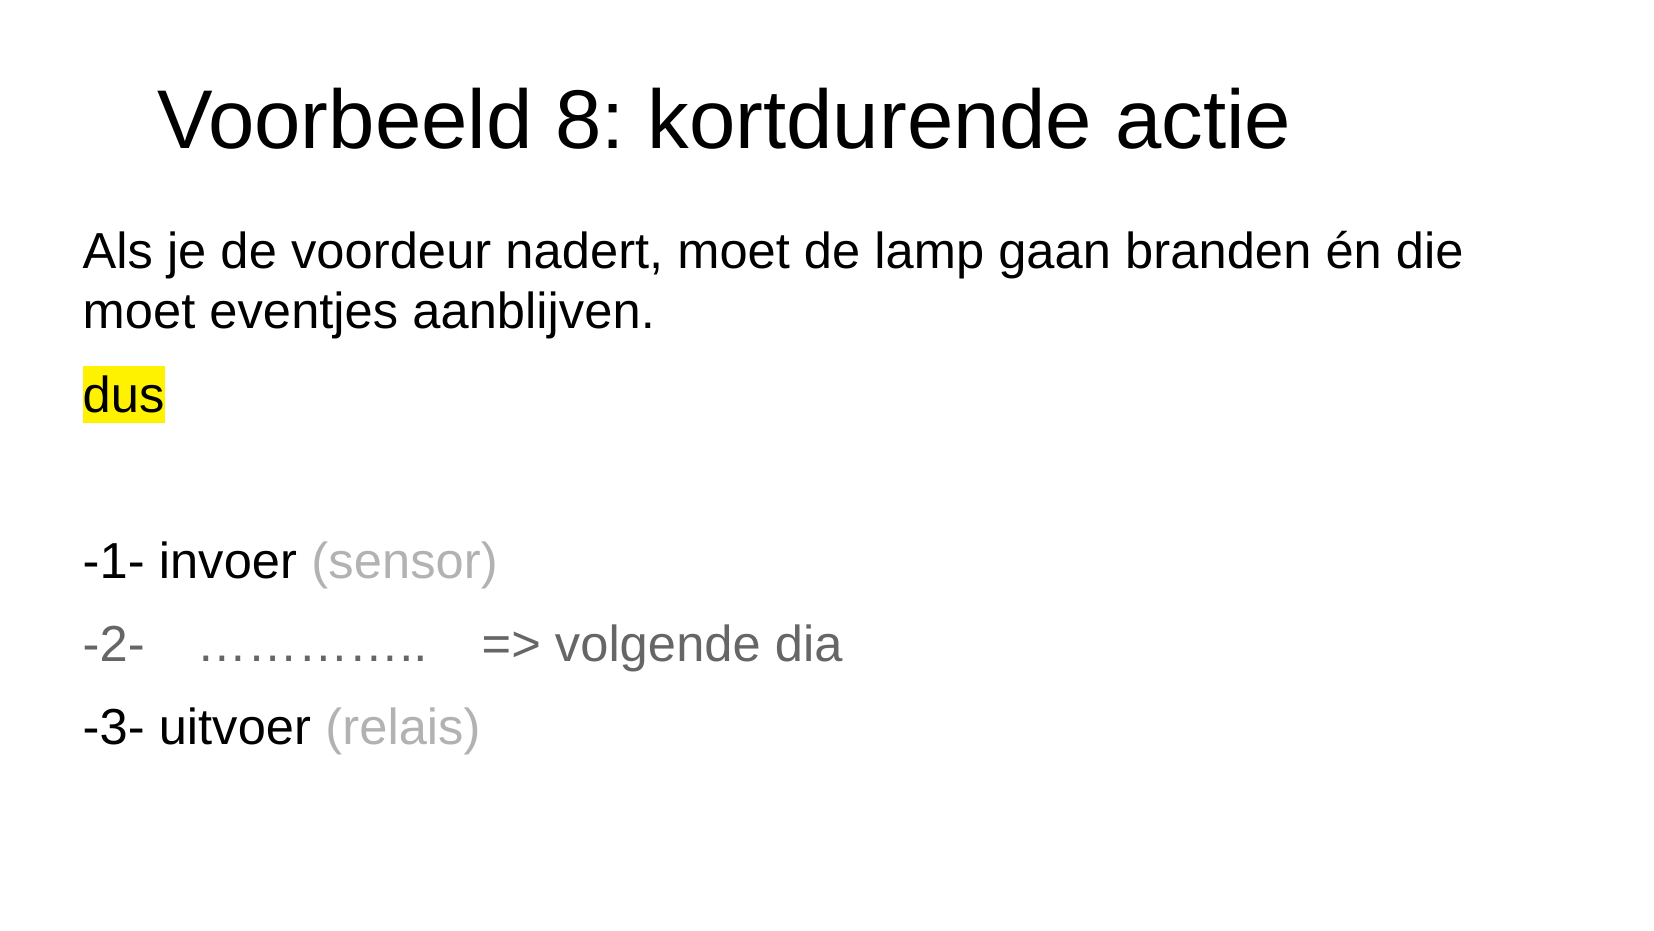

# Voorbeeld 8: kortdurende actie
Als je de voordeur nadert, moet de lamp gaan branden én die moet eventjes aanblijven.
dus
-1- invoer (sensor)
-2- 	…………..	=> volgende dia
-3- uitvoer (relais)